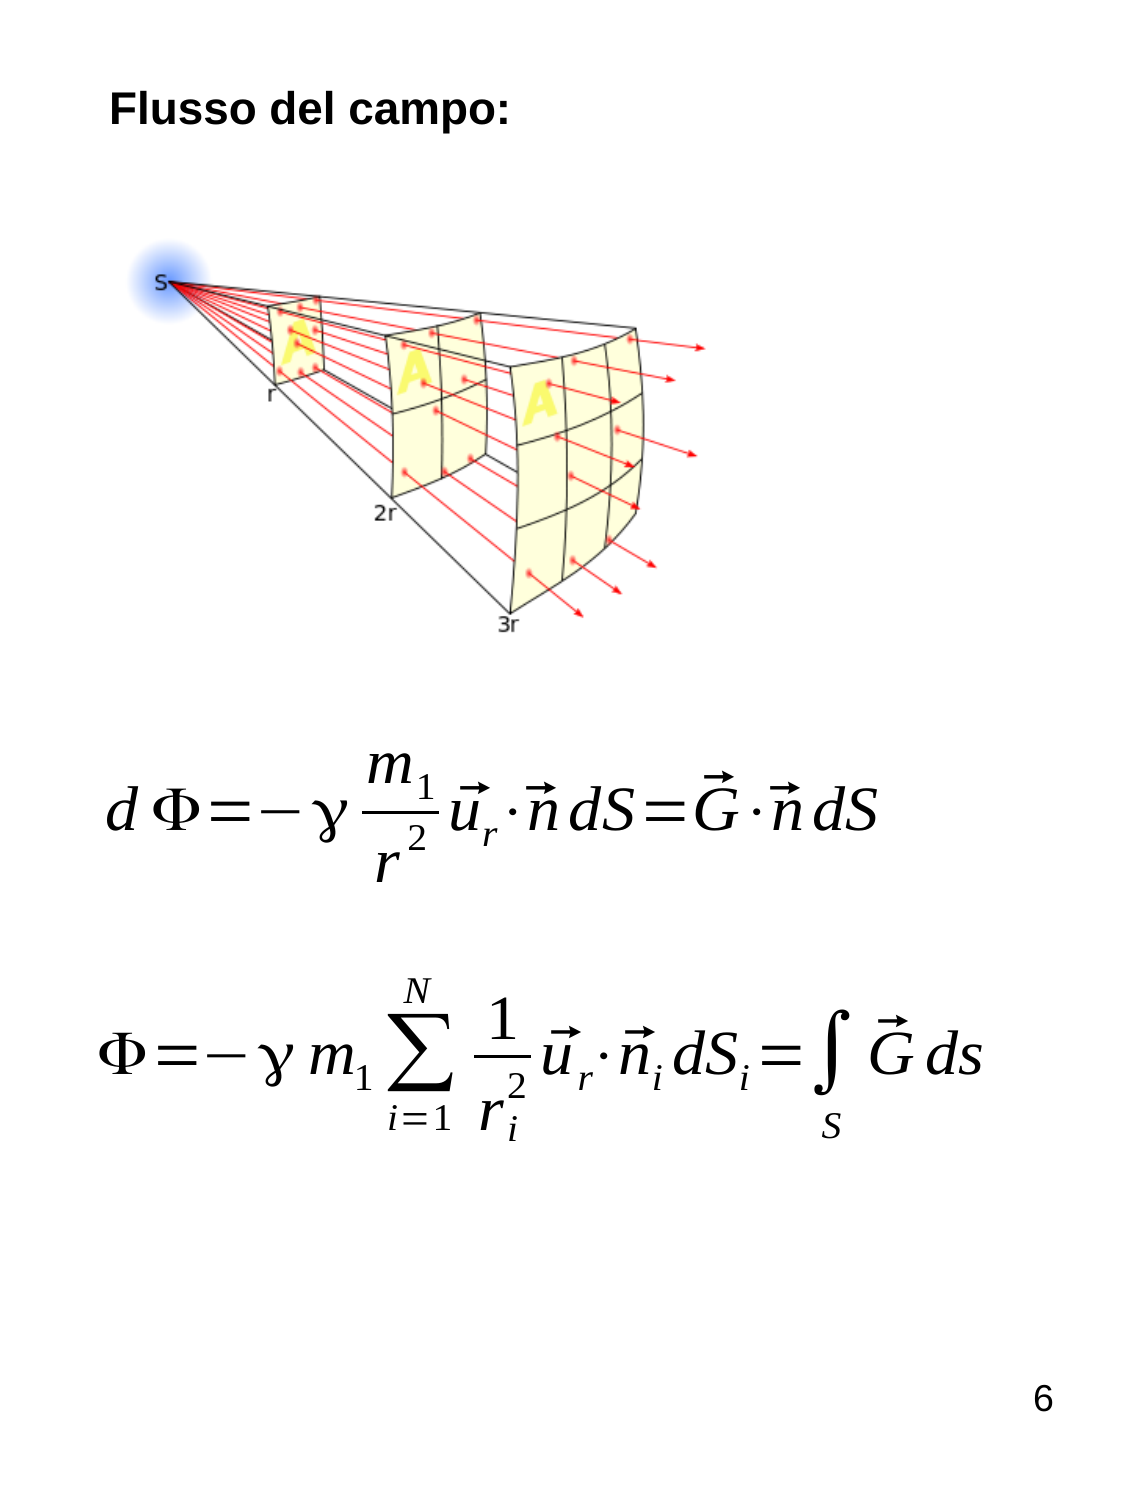

Flusso del campo:
P3 Forze Conservative
6